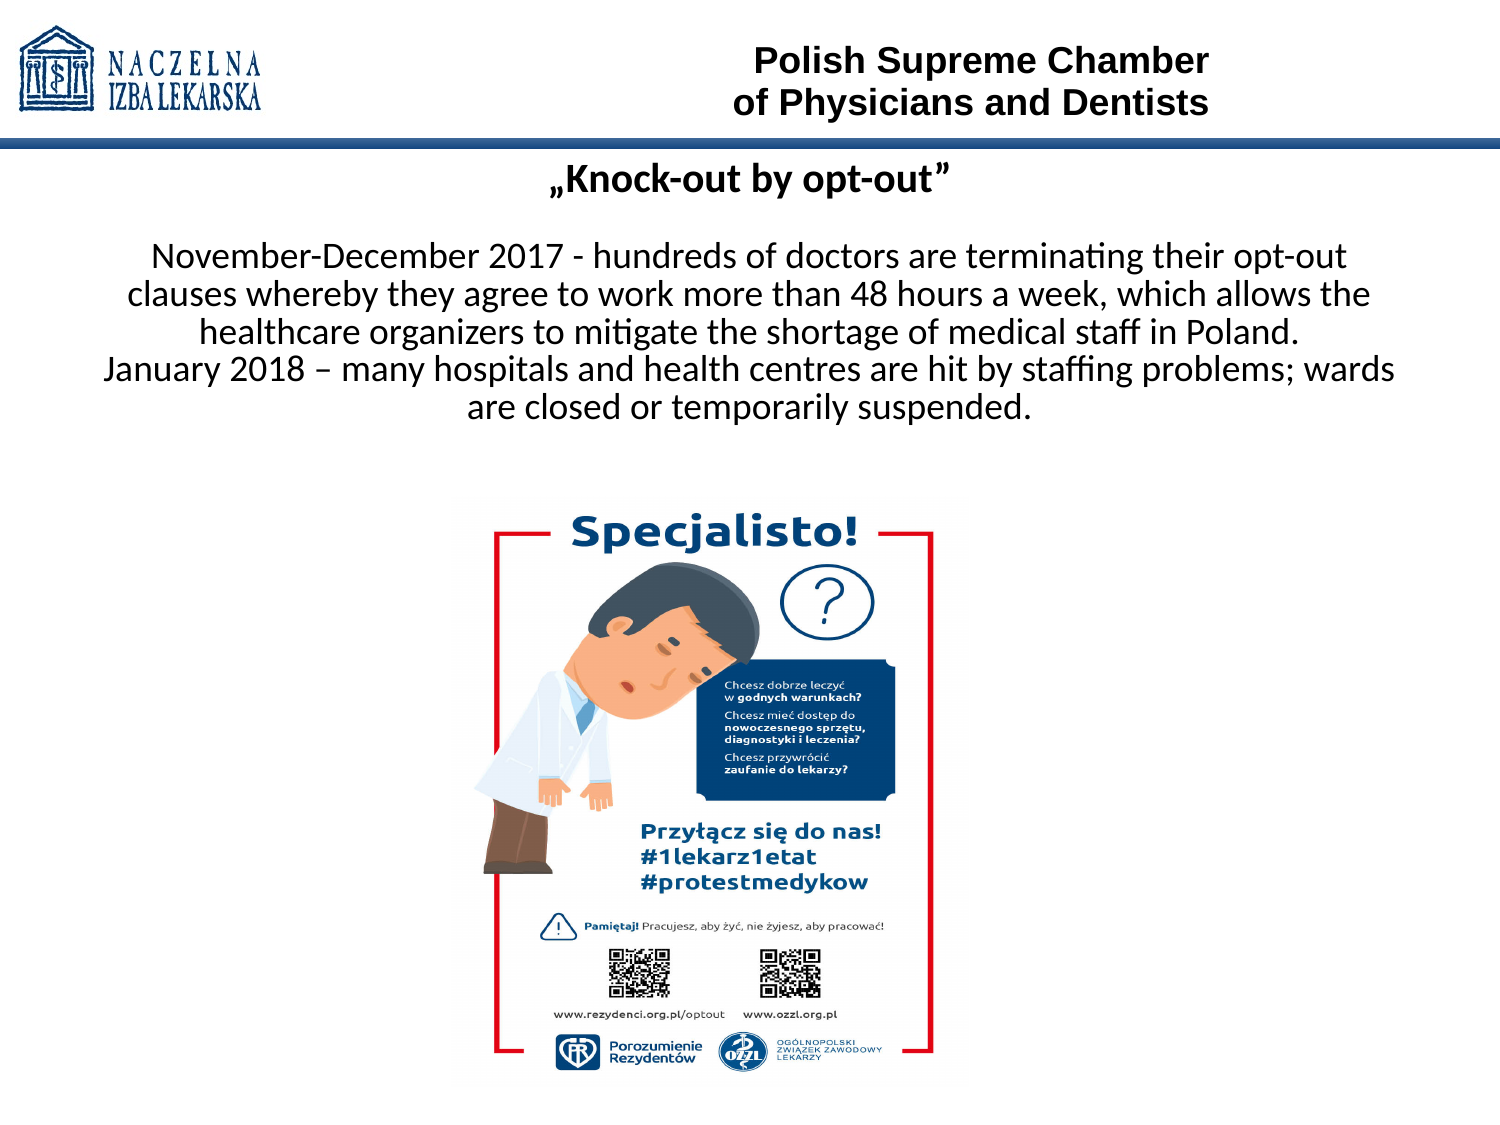

Polish Supreme Chamber
of Physicians and Dentists
„Knock-out by opt-out”
November-December 2017 - hundreds of doctors are terminating their opt-out clauses whereby they agree to work more than 48 hours a week, which allows the healthcare organizers to mitigate the shortage of medical staff in Poland.
January 2018 – many hospitals and health centres are hit by staffing problems; wards are closed or temporarily suspended.